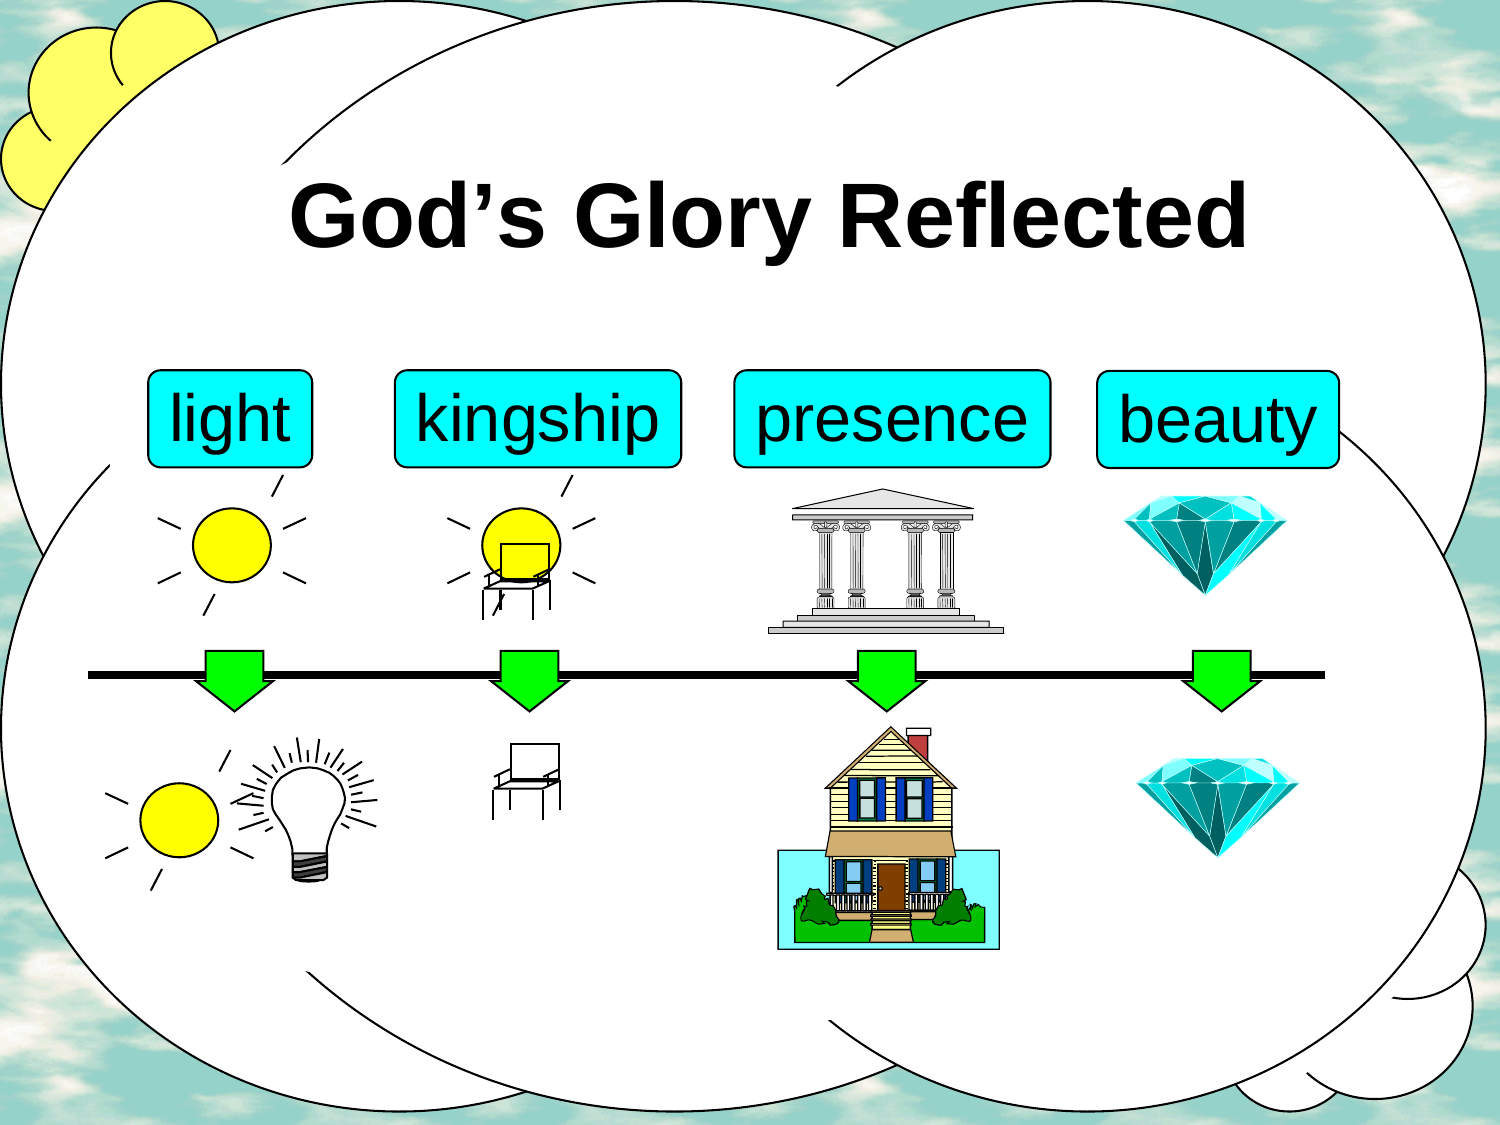

# God’s Glory Reflected
light
kingship
presence
beauty